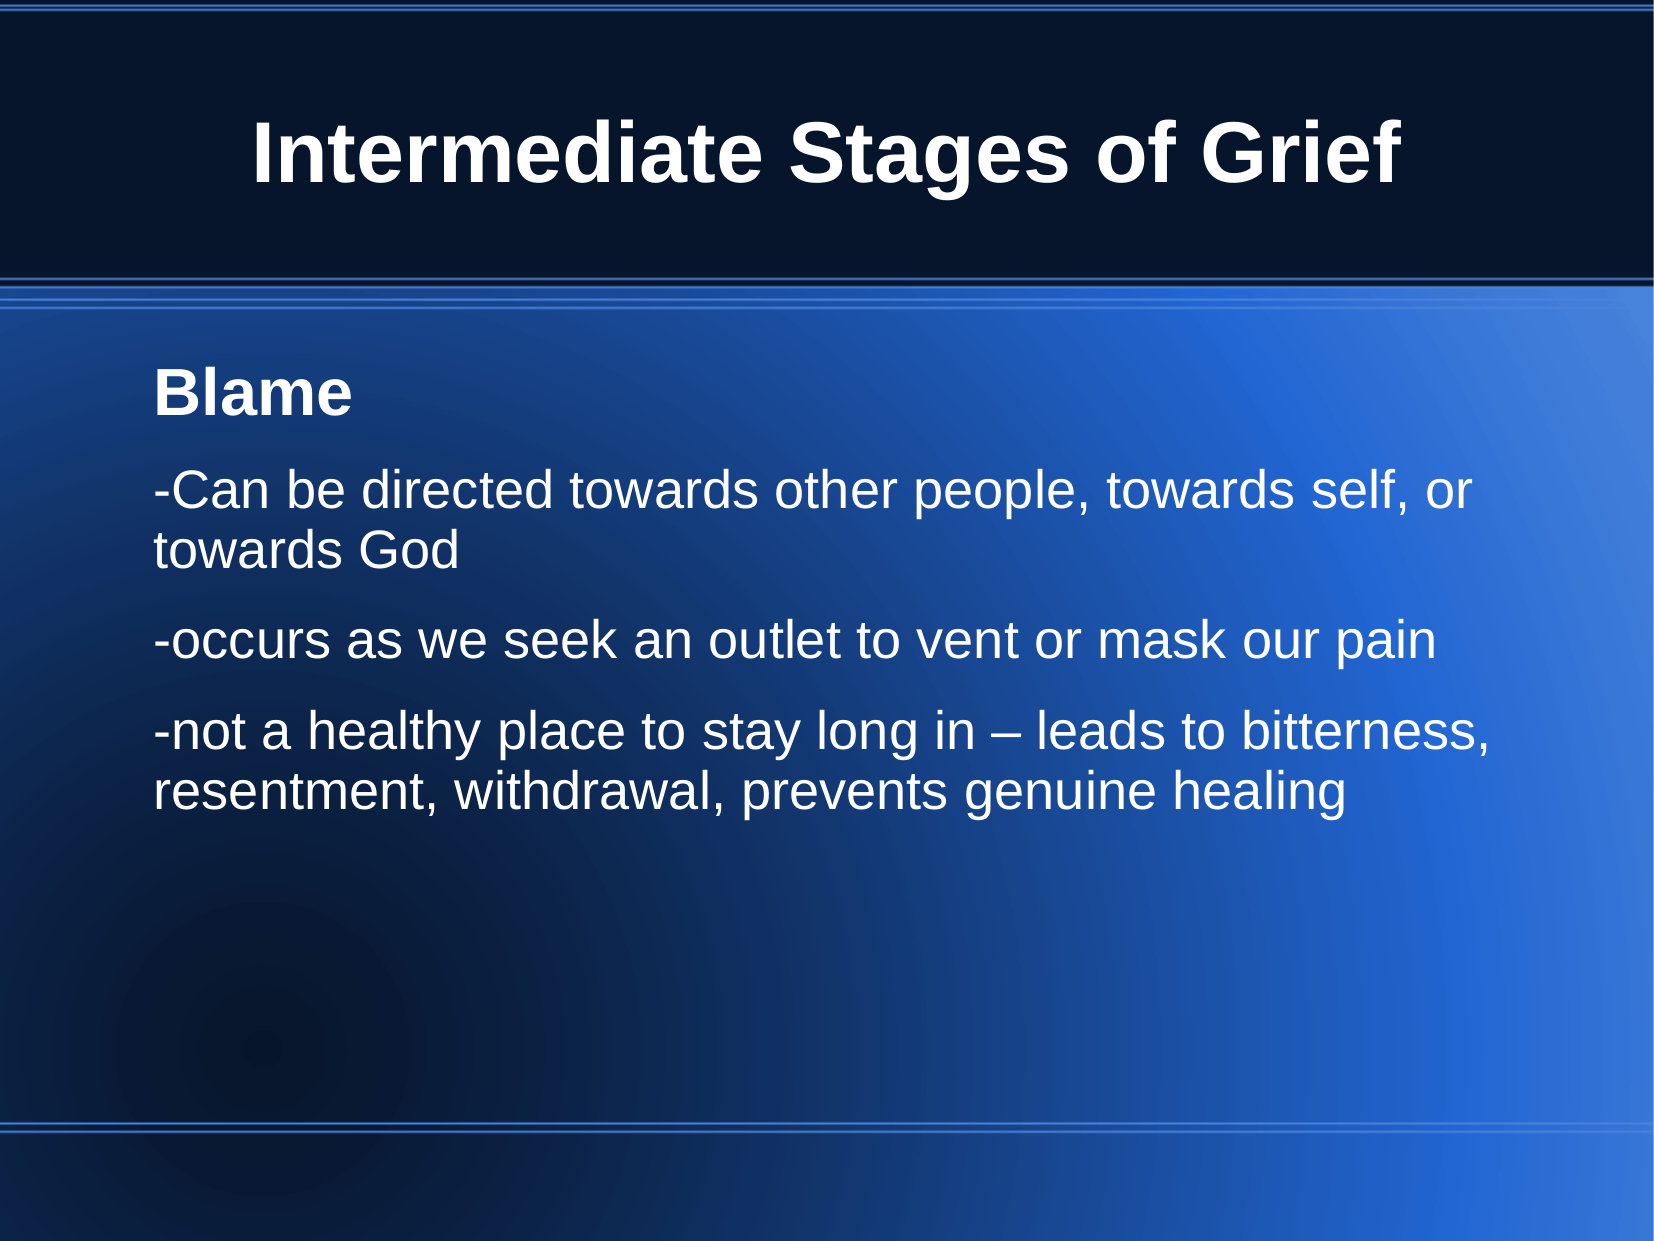

# Intermediate Stages of Grief
Blame
-Can be directed towards other people, towards self, or towards God
-occurs as we seek an outlet to vent or mask our pain
-not a healthy place to stay long in – leads to bitterness, resentment, withdrawal, prevents genuine healing